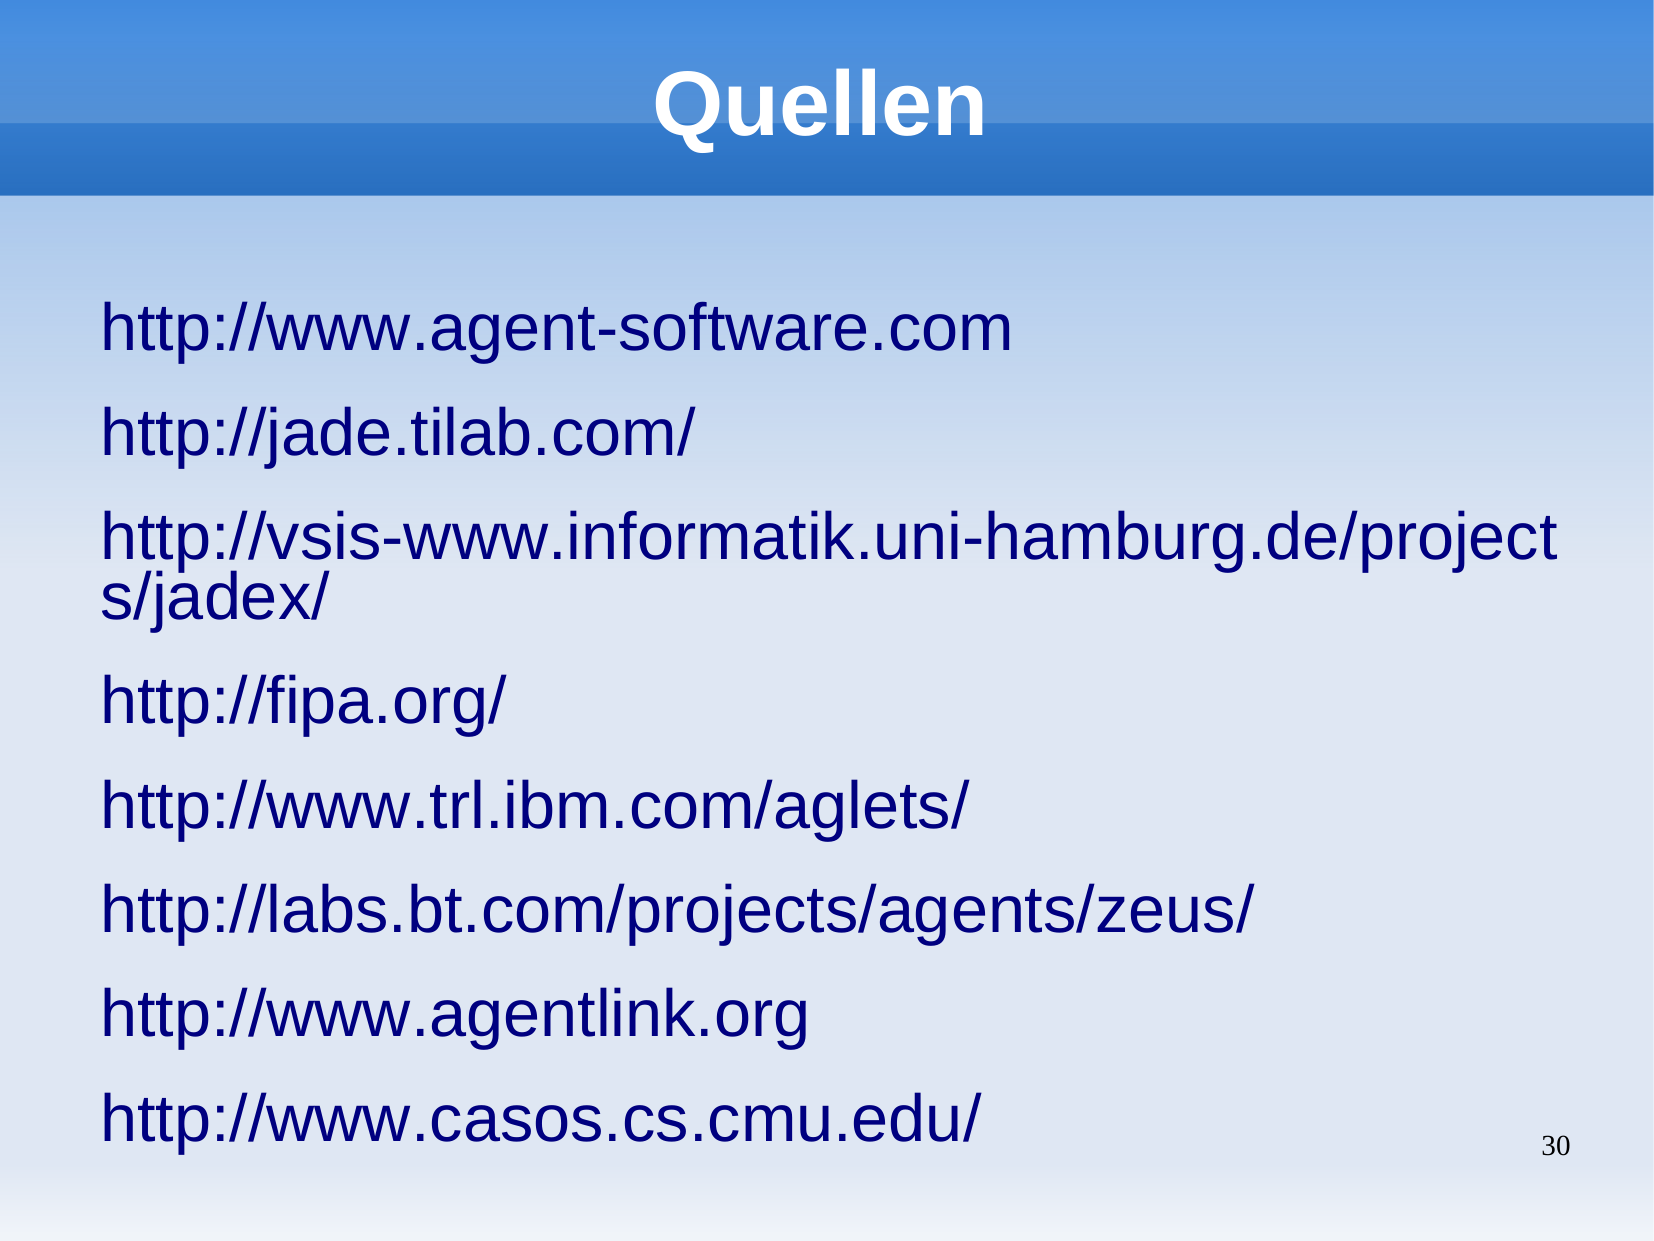

# Quellen
http://www.agent-software.com
http://jade.tilab.com/
http://vsis-www.informatik.uni-hamburg.de/projects/jadex/
http://fipa.org/
http://www.trl.ibm.com/aglets/
http://labs.bt.com/projects/agents/zeus/
http://www.agentlink.org
http://www.casos.cs.cmu.edu/
30